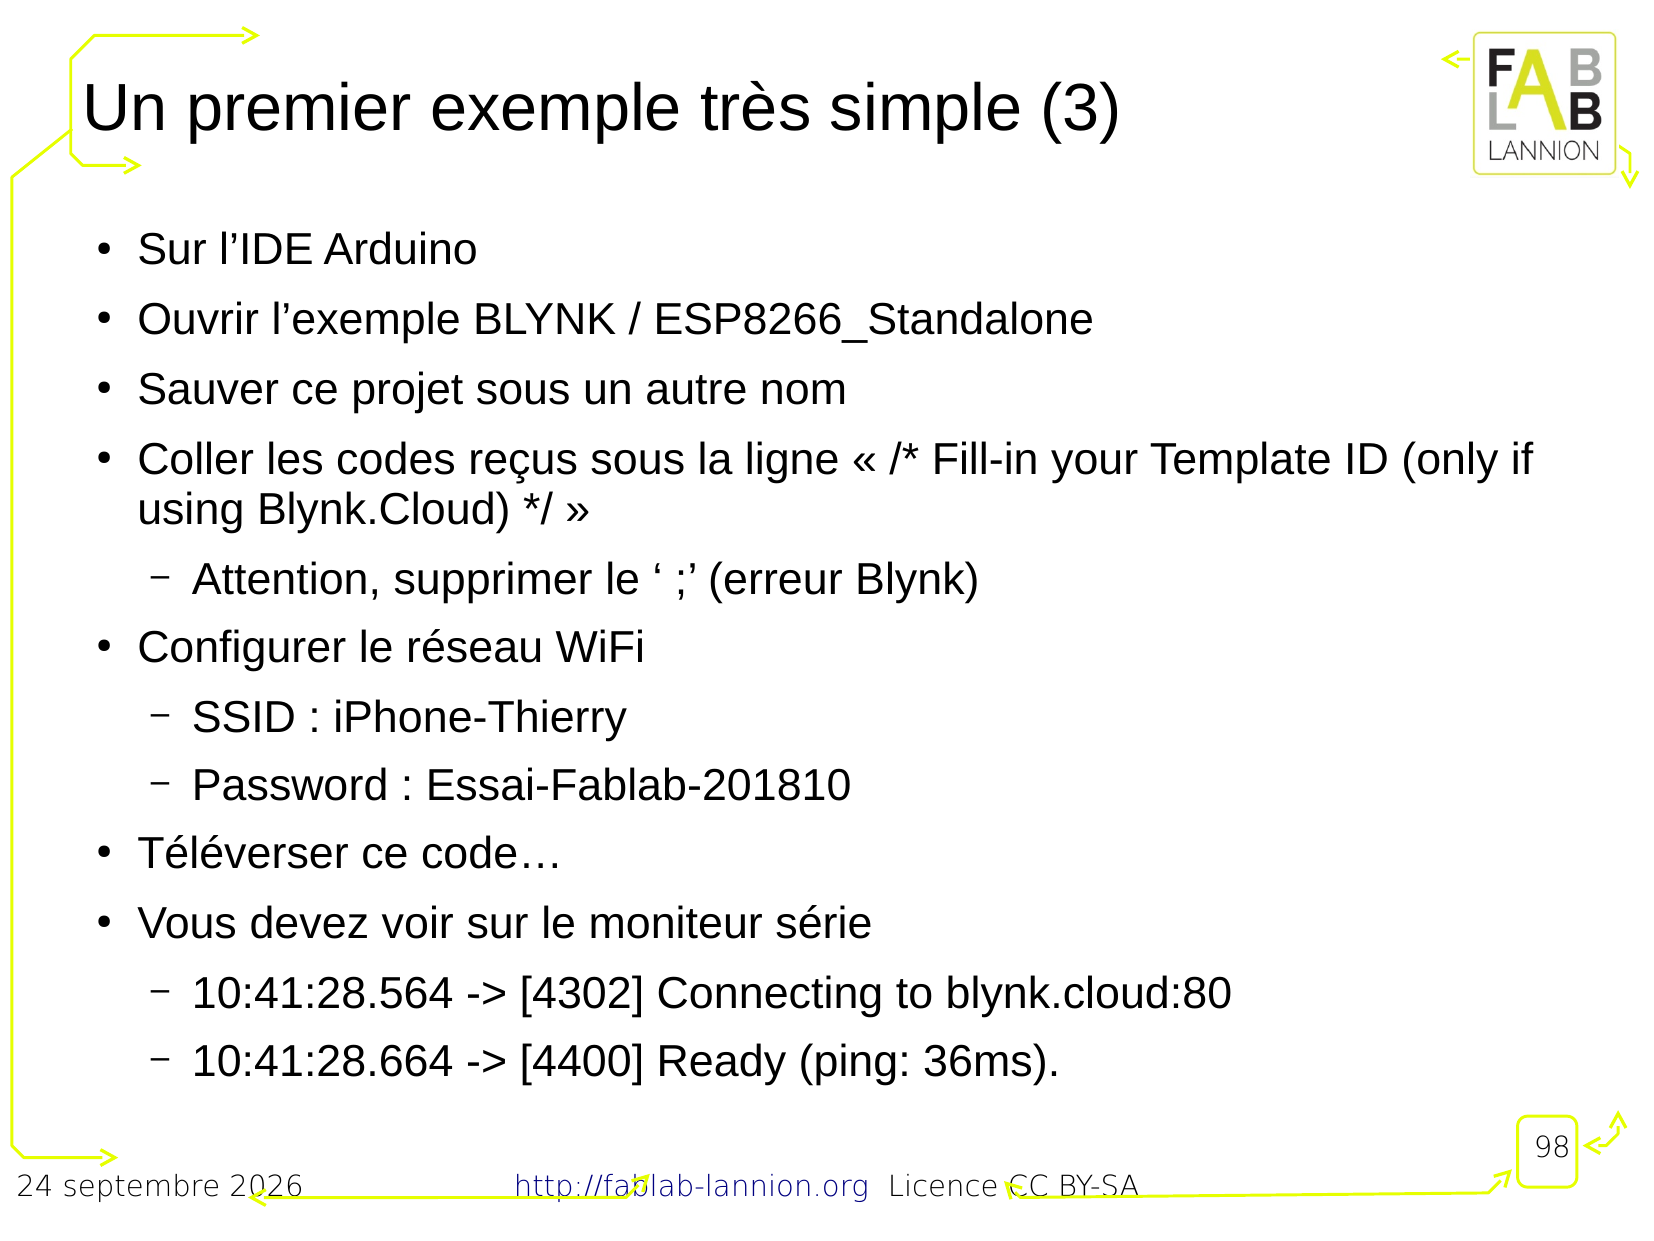

# Un premier exemple très simple (3)
Sur l’IDE Arduino
Ouvrir l’exemple BLYNK / ESP8266_Standalone
Sauver ce projet sous un autre nom
Coller les codes reçus sous la ligne « /* Fill-in your Template ID (only if using Blynk.Cloud) */ »
Attention, supprimer le ‘ ;’ (erreur Blynk)
Configurer le réseau WiFi
SSID : iPhone-Thierry
Password : Essai-Fablab-201810
Téléverser ce code…
Vous devez voir sur le moniteur série
10:41:28.564 -> [4302] Connecting to blynk.cloud:80
10:41:28.664 -> [4400] Ready (ping: 36ms).
98